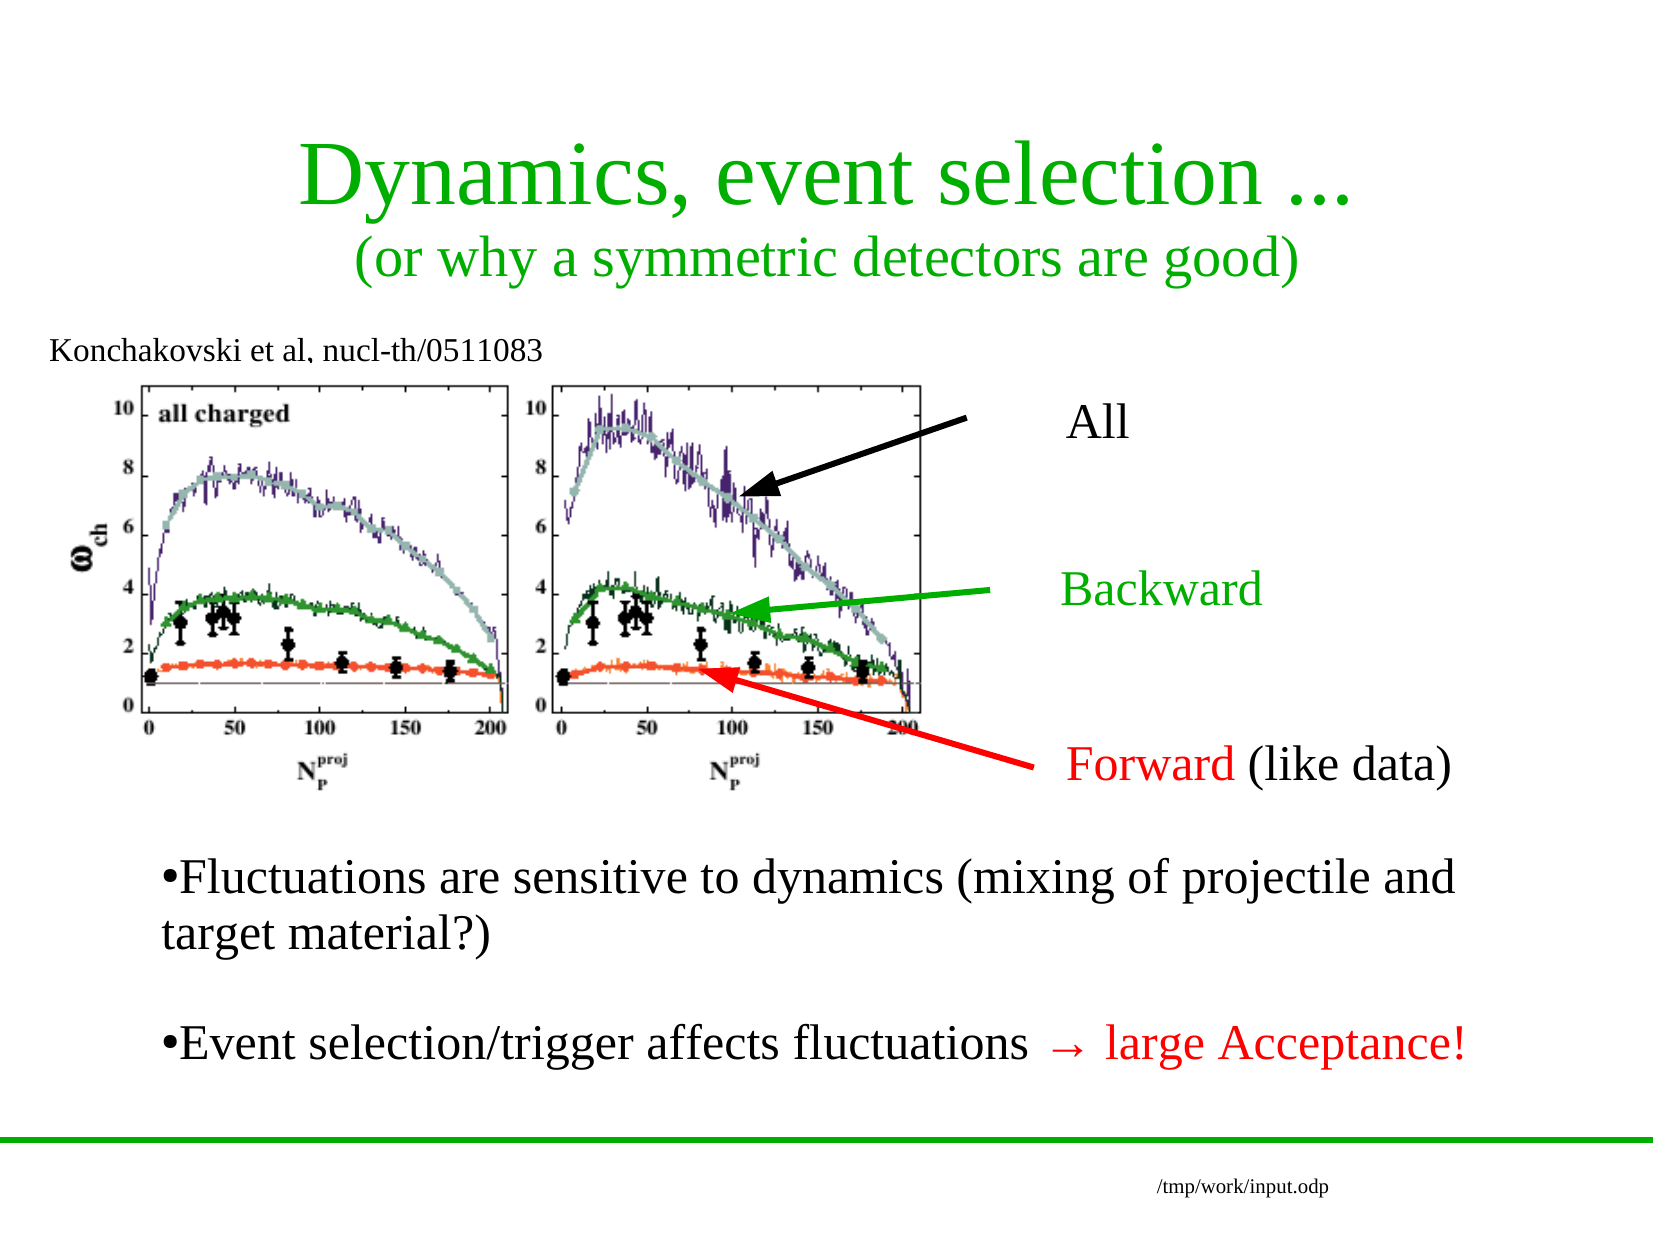

# Dynamics, event selection ... (or why a symmetric detectors are good)
Konchakovski et al, nucl-th/0511083
All
Backward
Forward (like data)
Fluctuations are sensitive to dynamics (mixing of projectile and target material?)
Event selection/trigger affects fluctuations → large Acceptance!